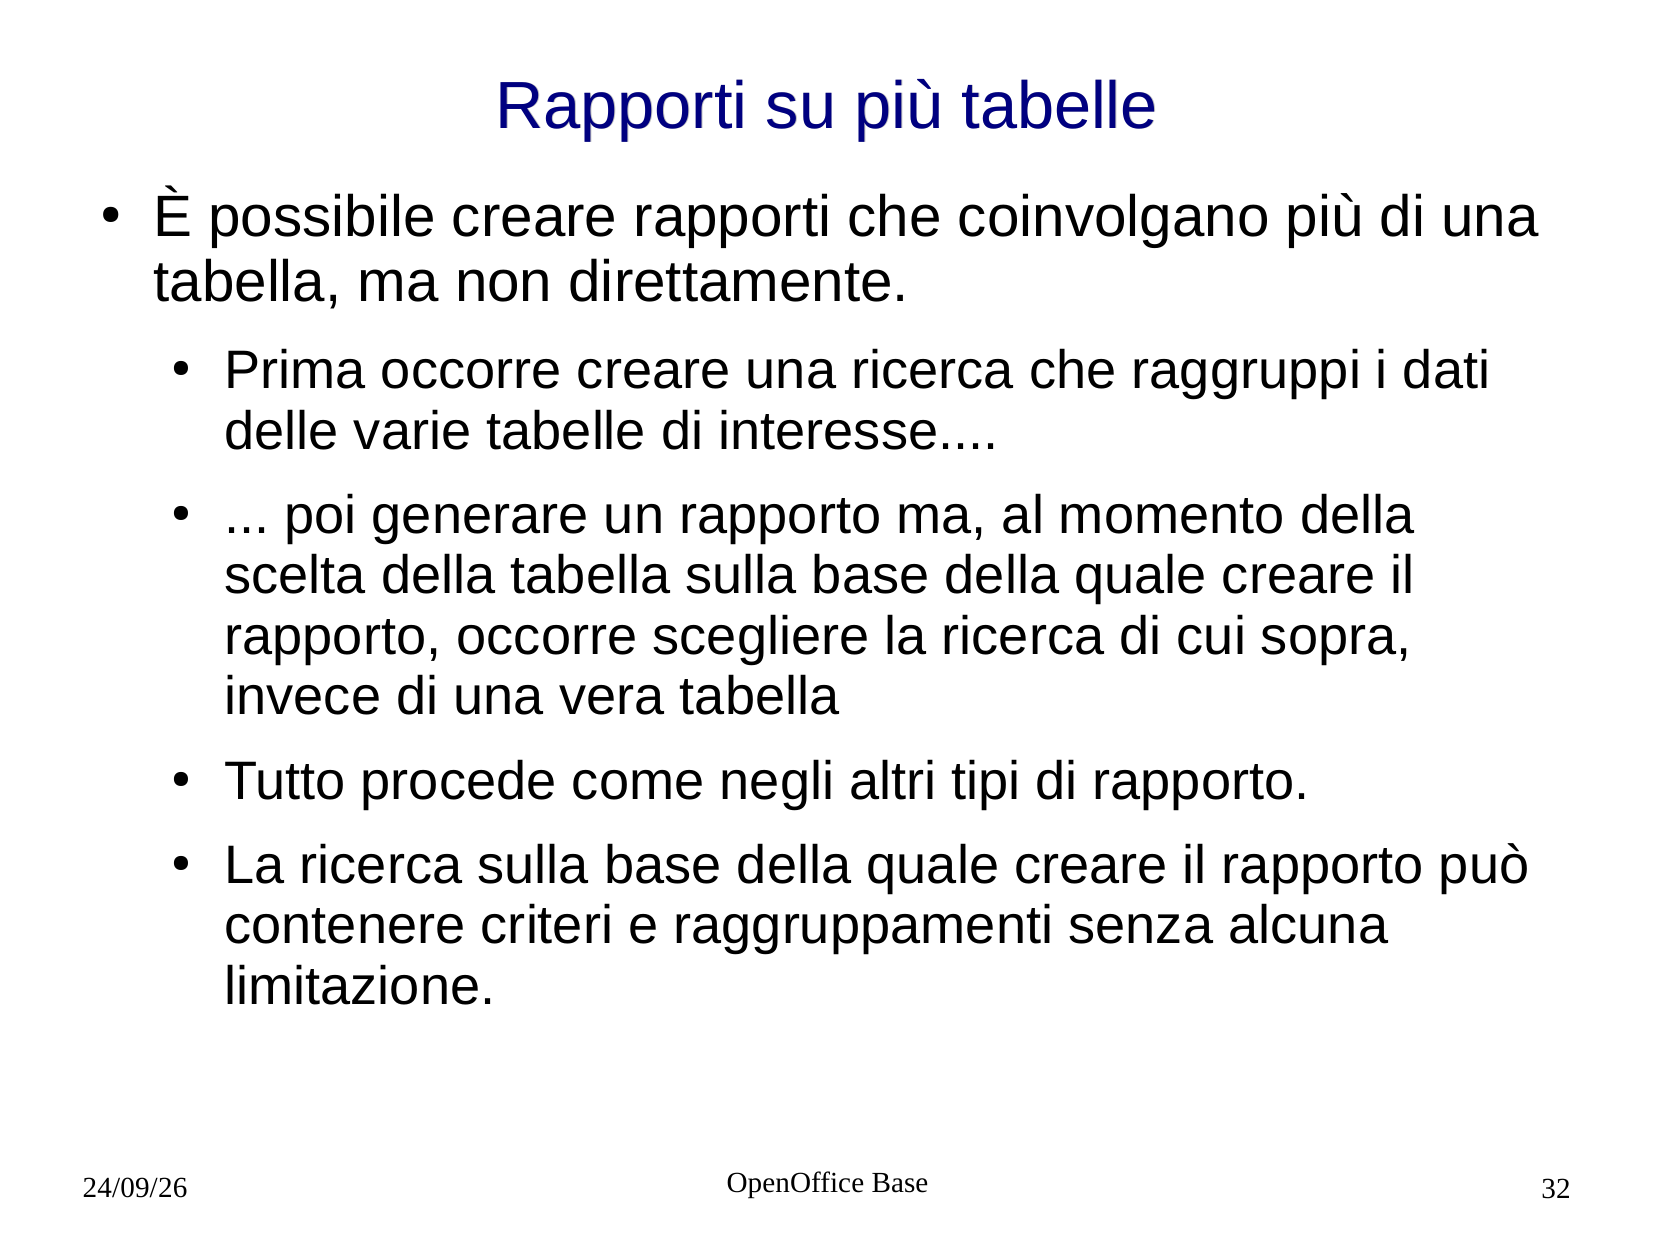

# Rapporti su più tabelle
È possibile creare rapporti che coinvolgano più di una tabella, ma non direttamente.
Prima occorre creare una ricerca che raggruppi i dati delle varie tabelle di interesse....
... poi generare un rapporto ma, al momento della scelta della tabella sulla base della quale creare il rapporto, occorre scegliere la ricerca di cui sopra, invece di una vera tabella
Tutto procede come negli altri tipi di rapporto.
La ricerca sulla base della quale creare il rapporto può contenere criteri e raggruppamenti senza alcuna limitazione.